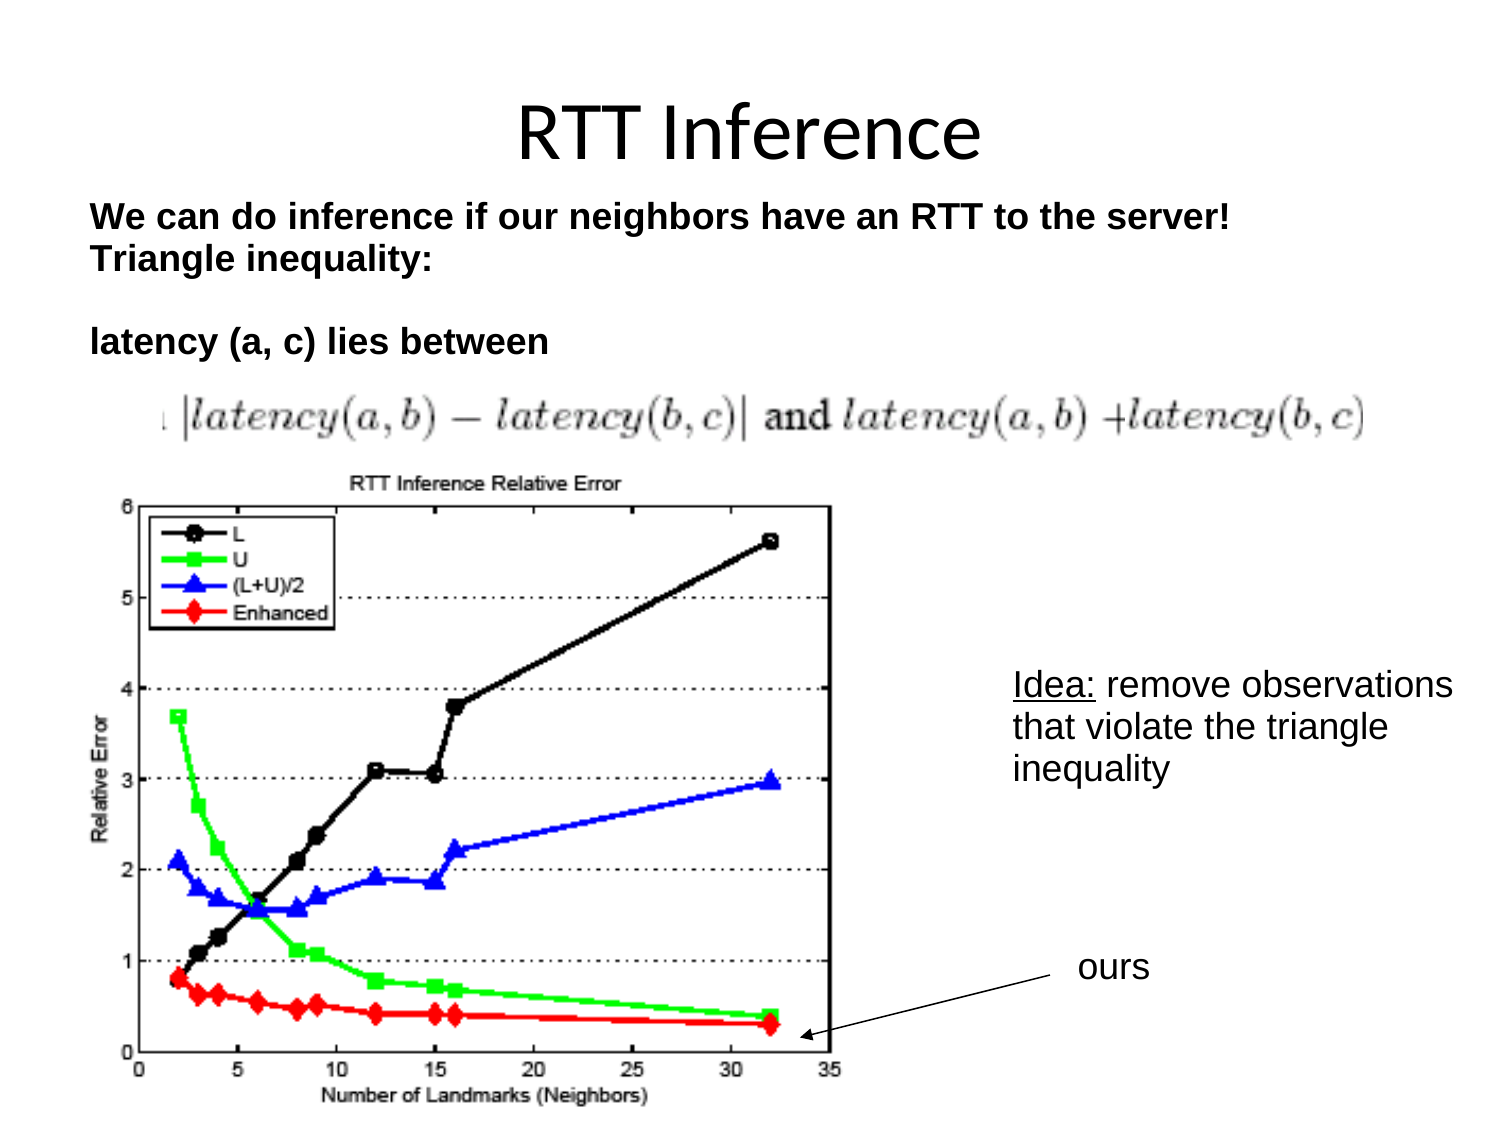

# RTT Inference
We can do inference if our neighbors have an RTT to the server!
Triangle inequality:
latency (a, c) lies between
Idea: remove observations
that violate the triangle
inequality
ours